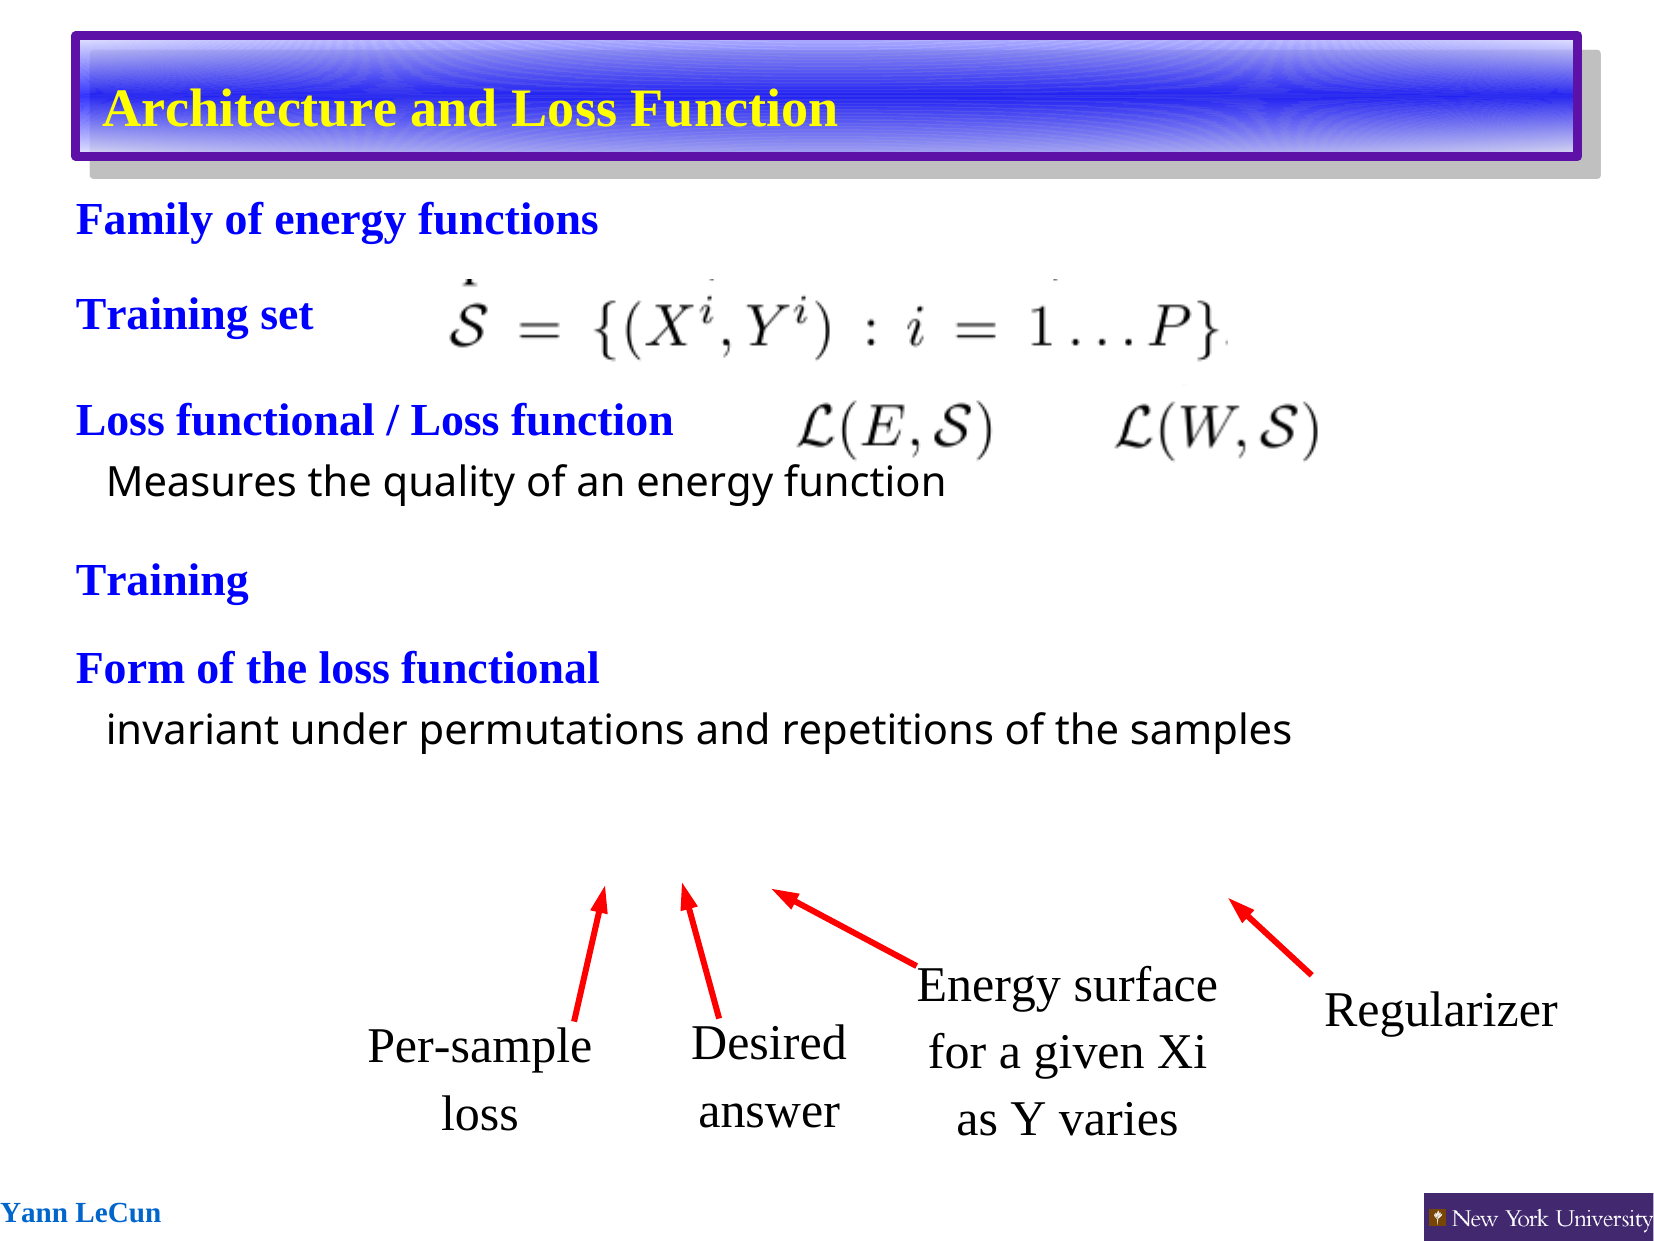

# Architecture and Loss Function
Family of energy functions
Training set
Loss functional / Loss function
Measures the quality of an energy function
Training
Form of the loss functional
invariant under permutations and repetitions of the samples
Energy surface
for a given Xi
as Y varies
Regularizer
Desired
answer
Per-sample
loss